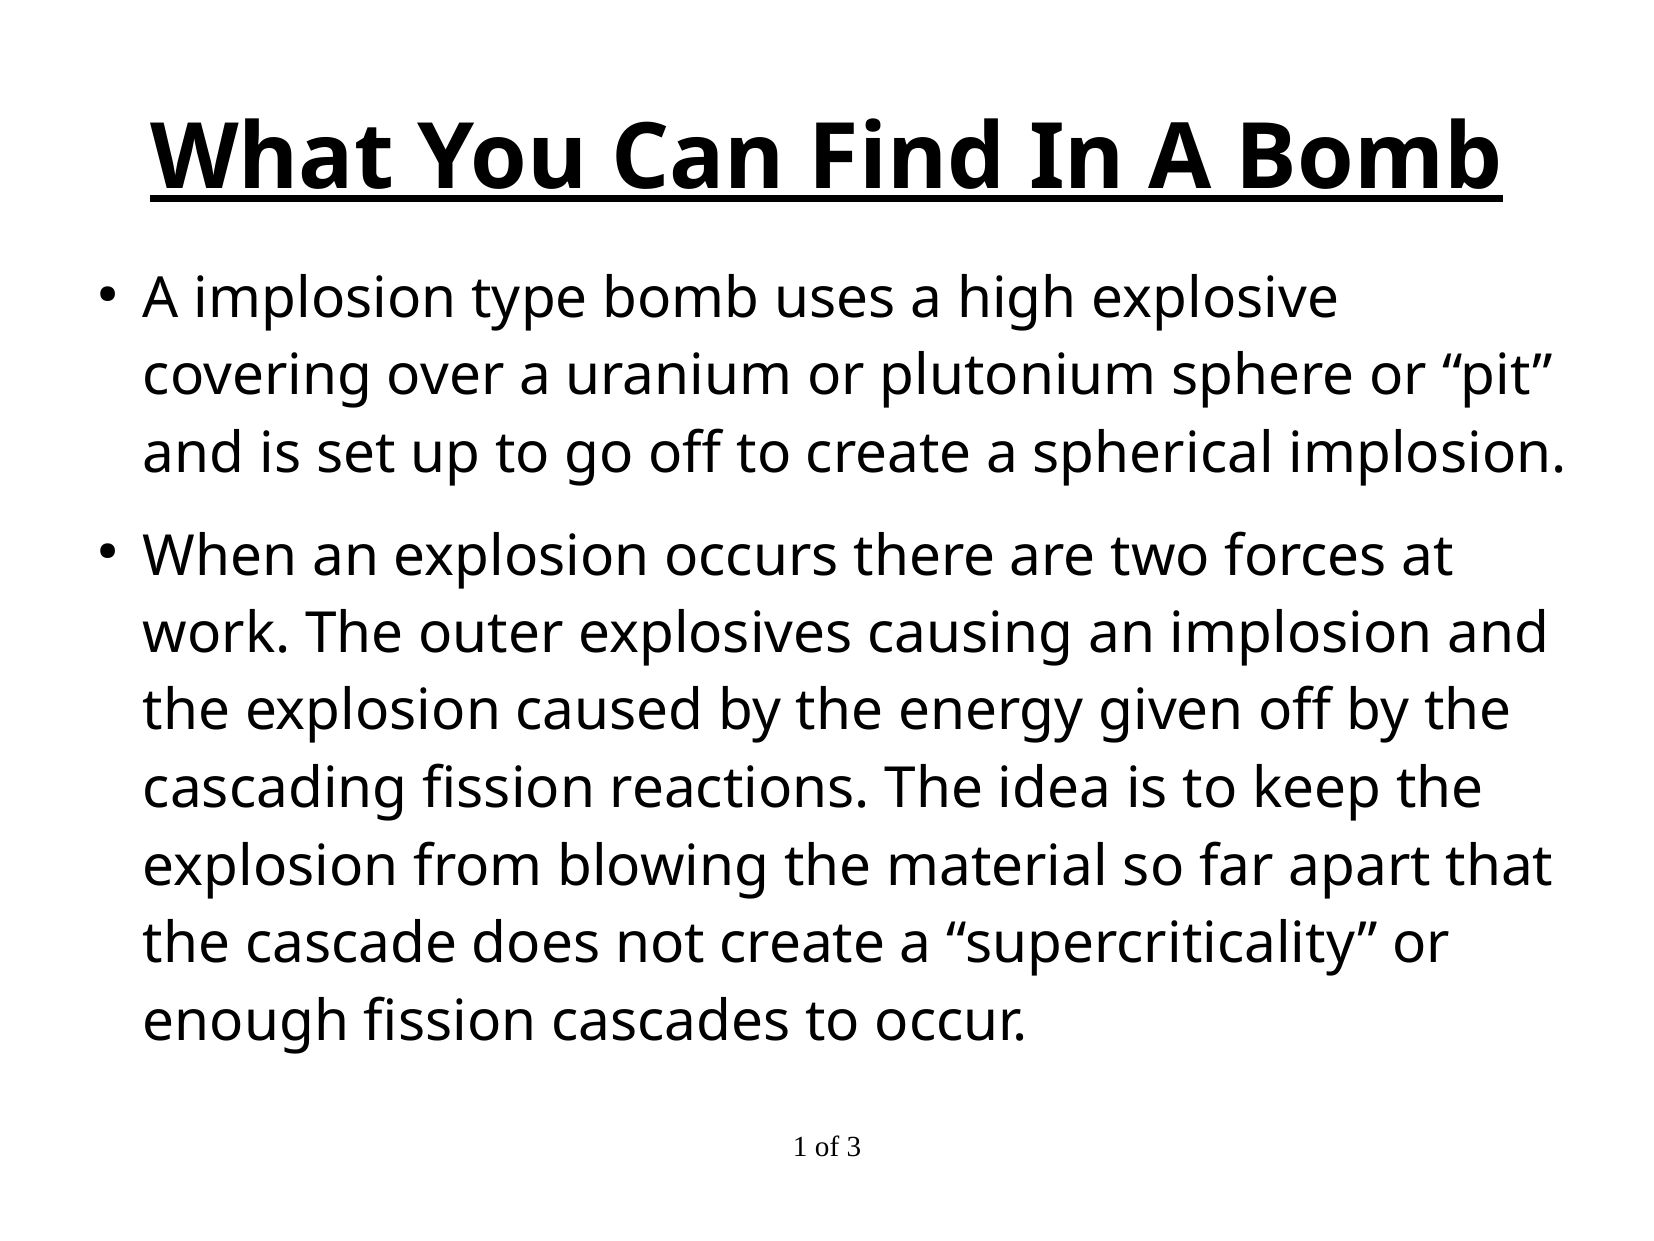

# What You Can Find In A Bomb
A implosion type bomb uses a high explosive covering over a uranium or plutonium sphere or “pit” and is set up to go off to create a spherical implosion.
When an explosion occurs there are two forces at work. The outer explosives causing an implosion and the explosion caused by the energy given off by the cascading fission reactions. The idea is to keep the explosion from blowing the material so far apart that the cascade does not create a “supercriticality” or enough fission cascades to occur.
1 of 3